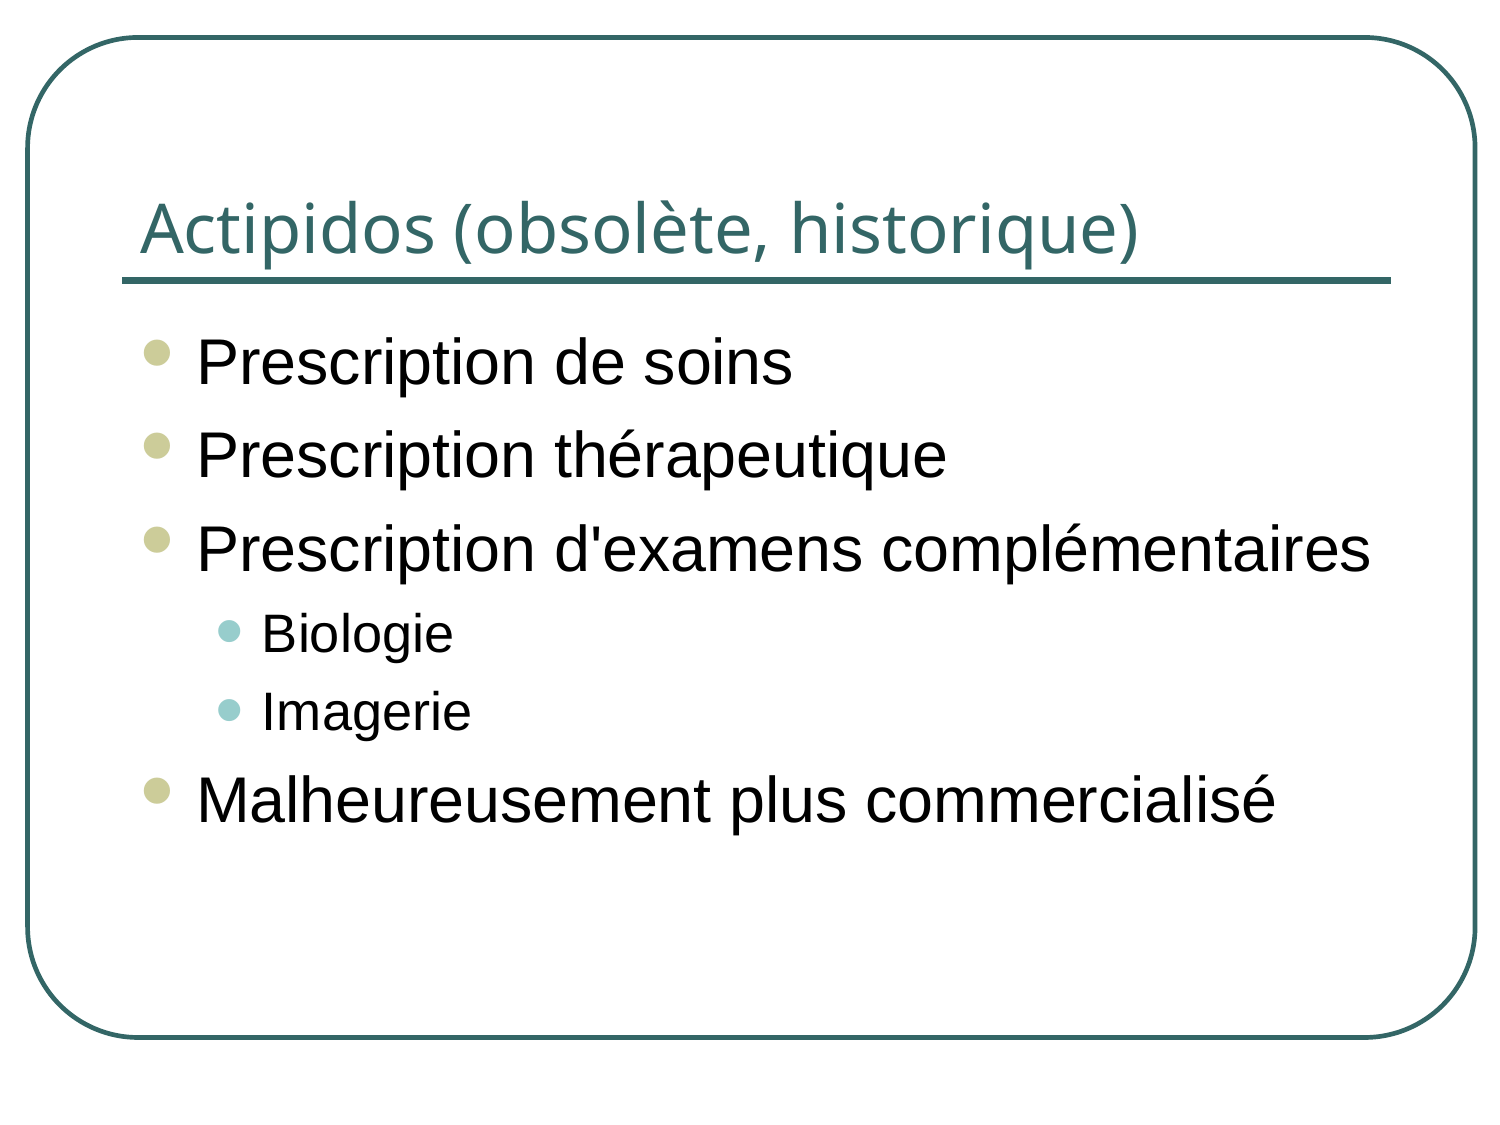

# Actipidos (obsolète, historique)
Prescription de soins
Prescription thérapeutique
Prescription d'examens complémentaires
Biologie
Imagerie
Malheureusement plus commercialisé